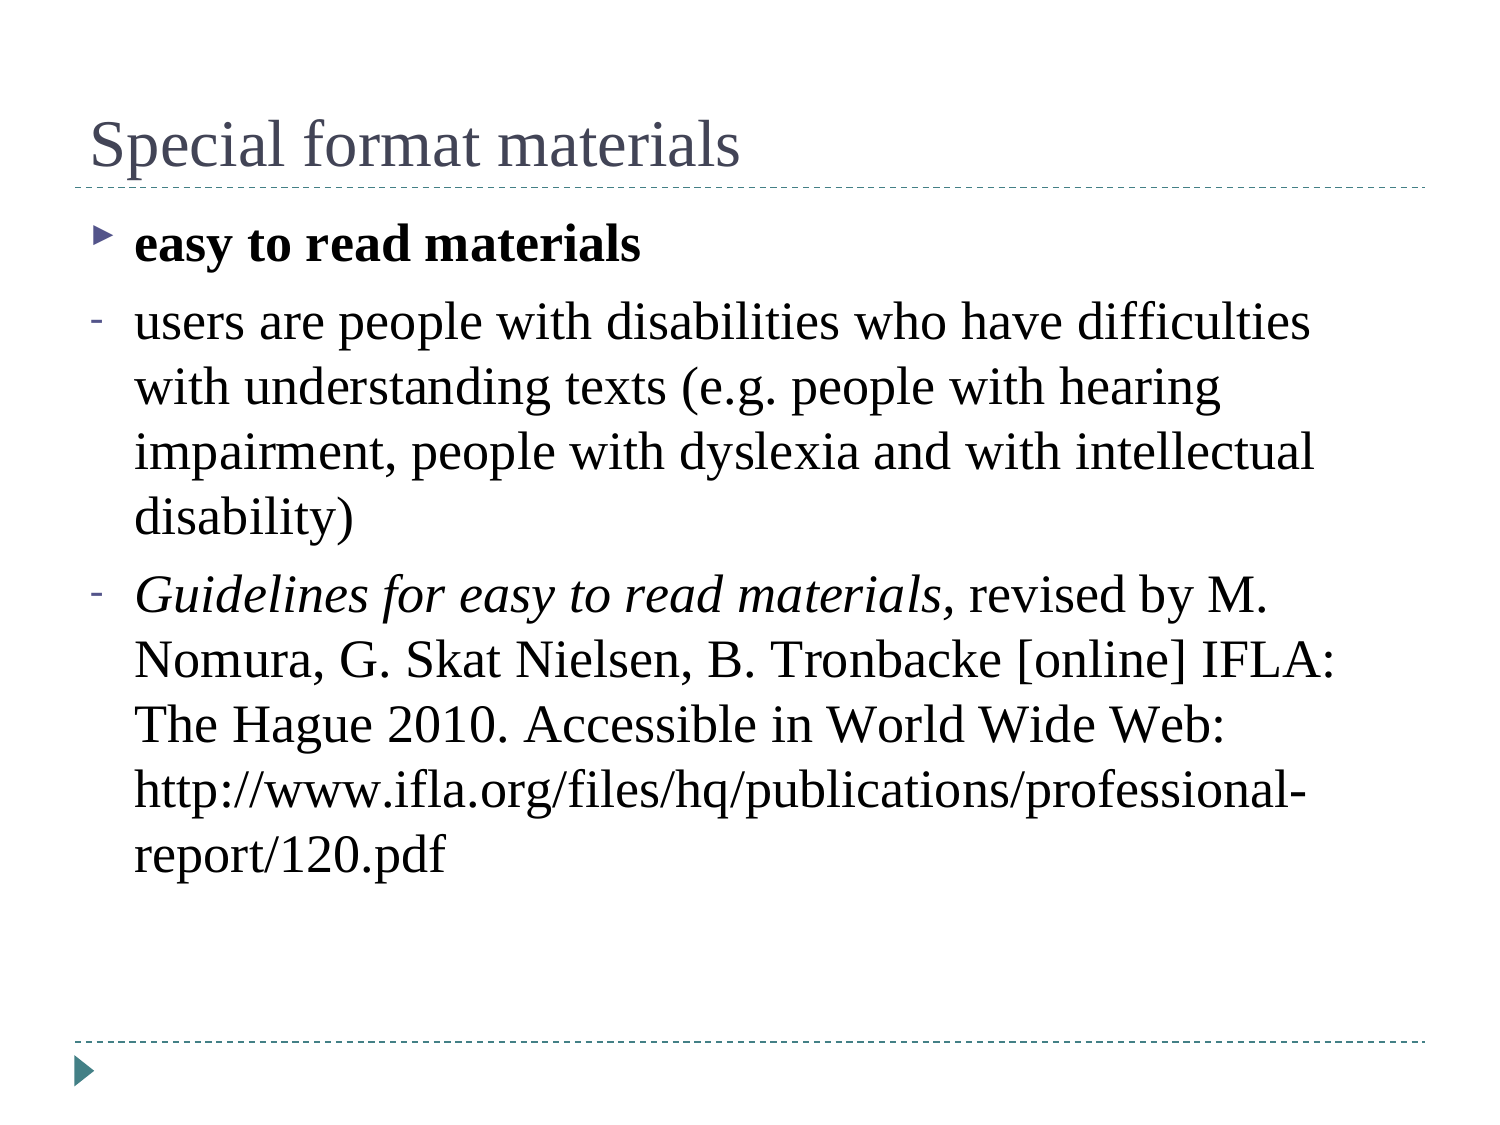

# Special format materials
easy to read materials
users are people with disabilities who have difficulties with understanding texts (e.g. people with hearing impairment, people with dyslexia and with intellectual disability)
Guidelines for easy to read materials, revised by M. Nomura, G. Skat Nielsen, B. Tronbacke [online] IFLA: The Hague 2010. Accessible in World Wide Web: http://www.ifla.org/files/hq/publications/professional-report/120.pdf